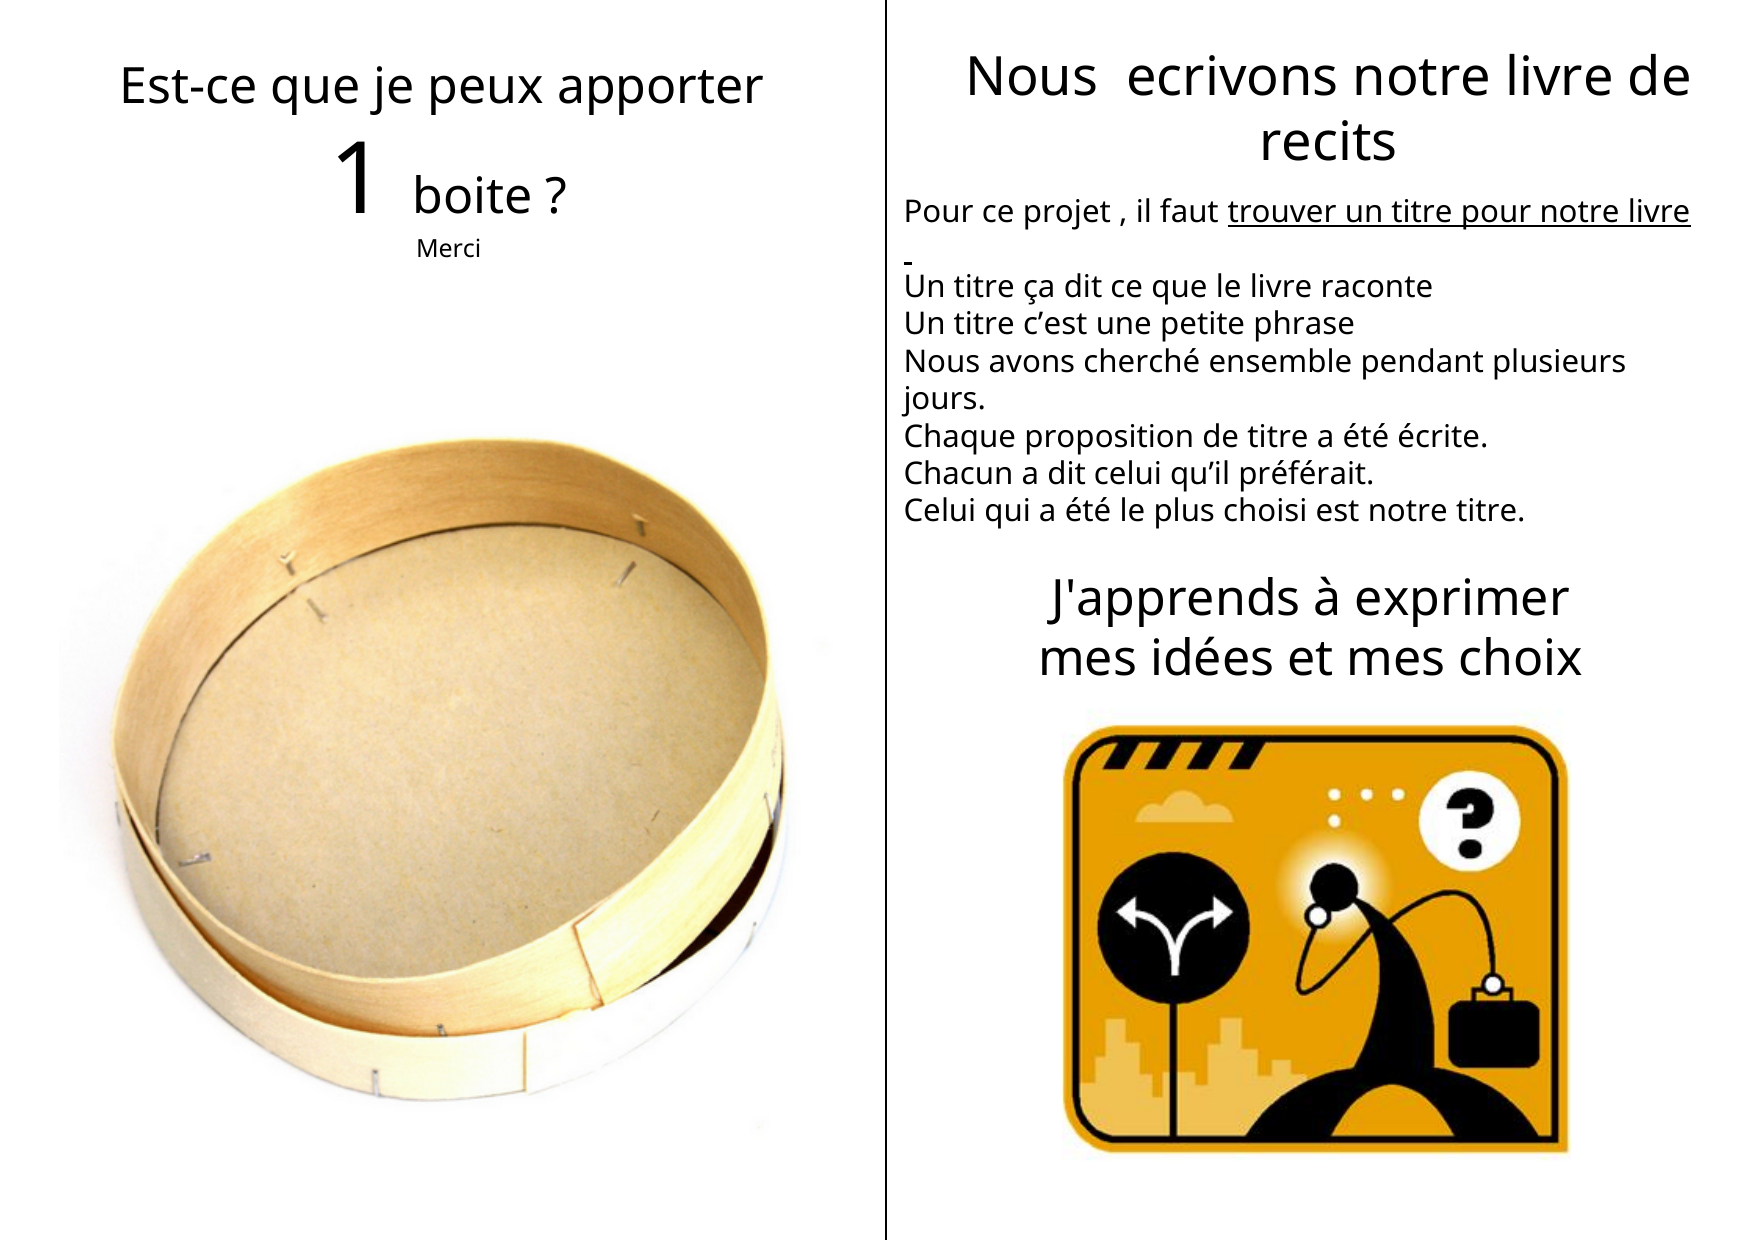

Nous ecrivons notre livre de recits
Est-ce que je peux apporter
1 boite ?
Merci
Pour ce projet , il faut trouver un titre pour notre livre
Un titre ça dit ce que le livre raconte
Un titre c’est une petite phrase
Nous avons cherché ensemble pendant plusieurs jours.
Chaque proposition de titre a été écrite.
Chacun a dit celui qu’il préférait.
Celui qui a été le plus choisi est notre titre.
 J'apprends à exprimer
mes idées et mes choix